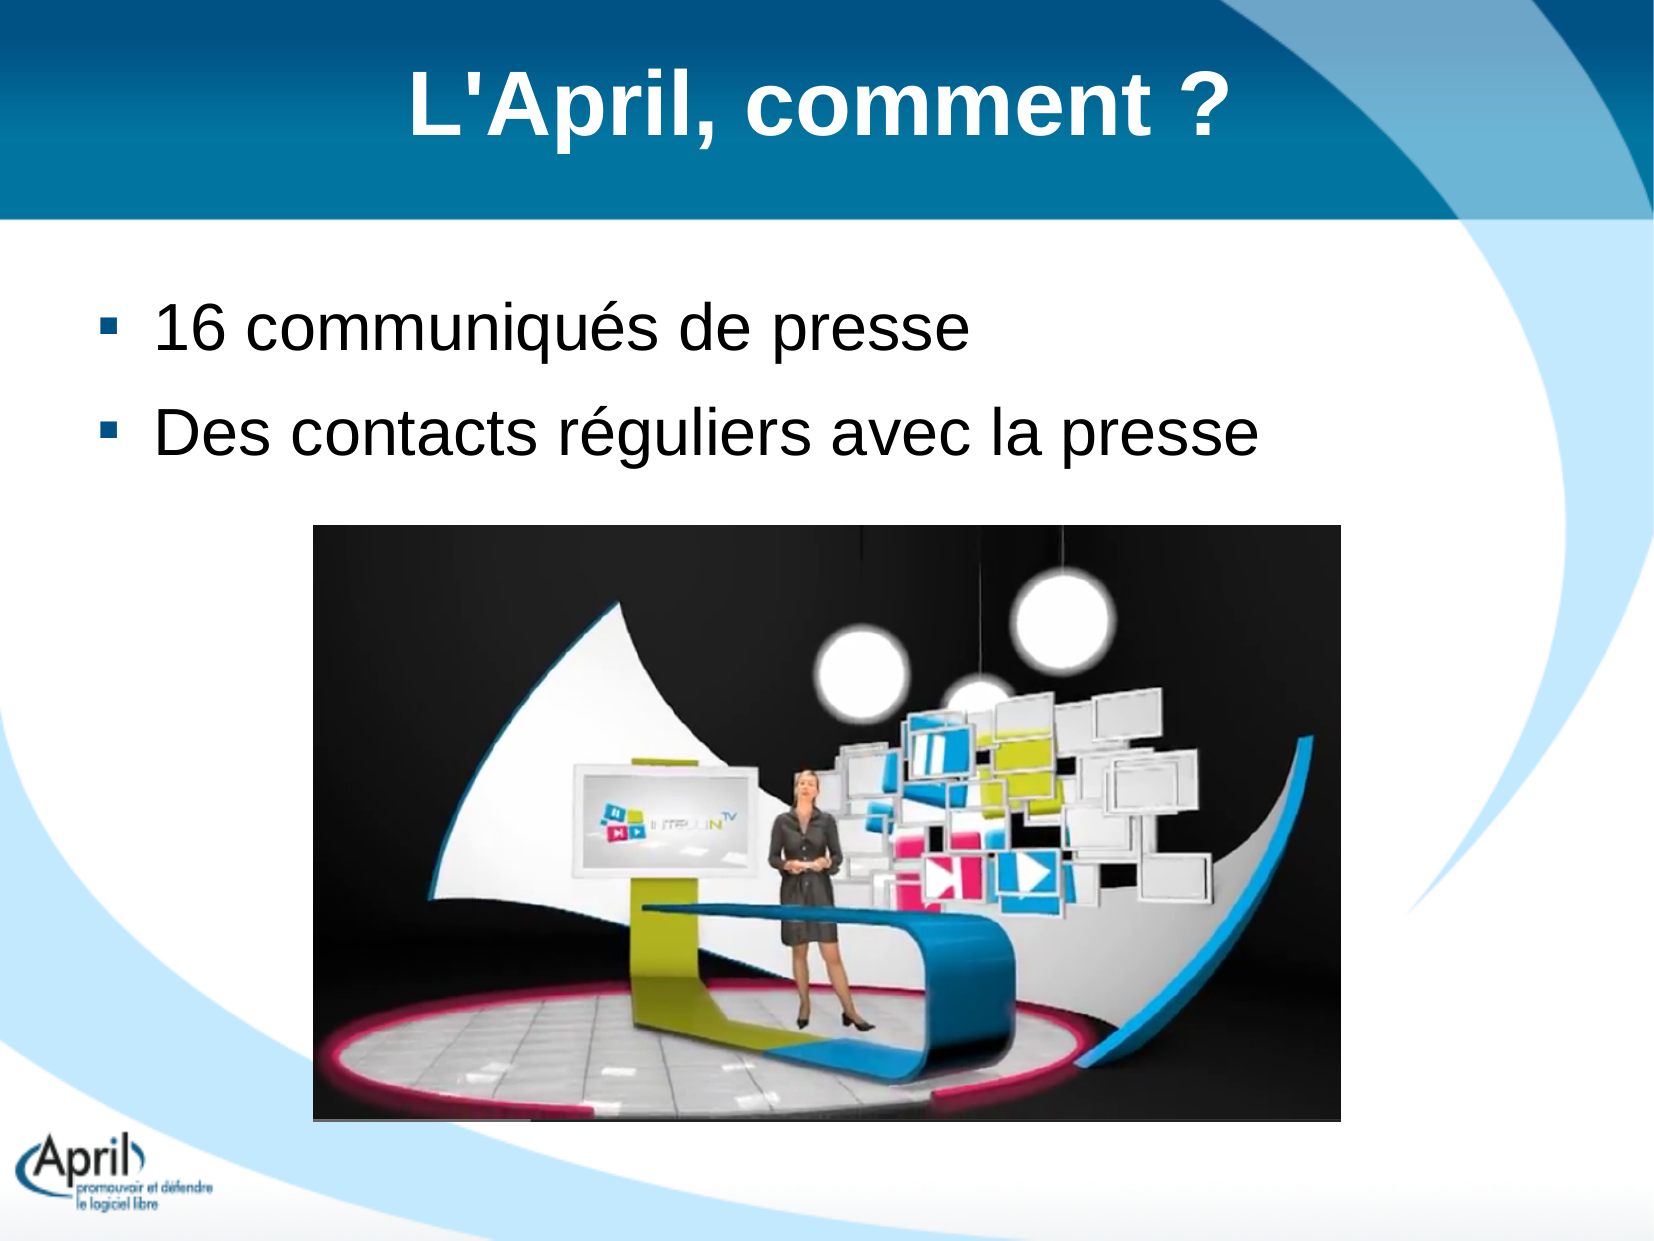

# L'April, comment ?
16 communiqués de presse
Des contacts réguliers avec la presse